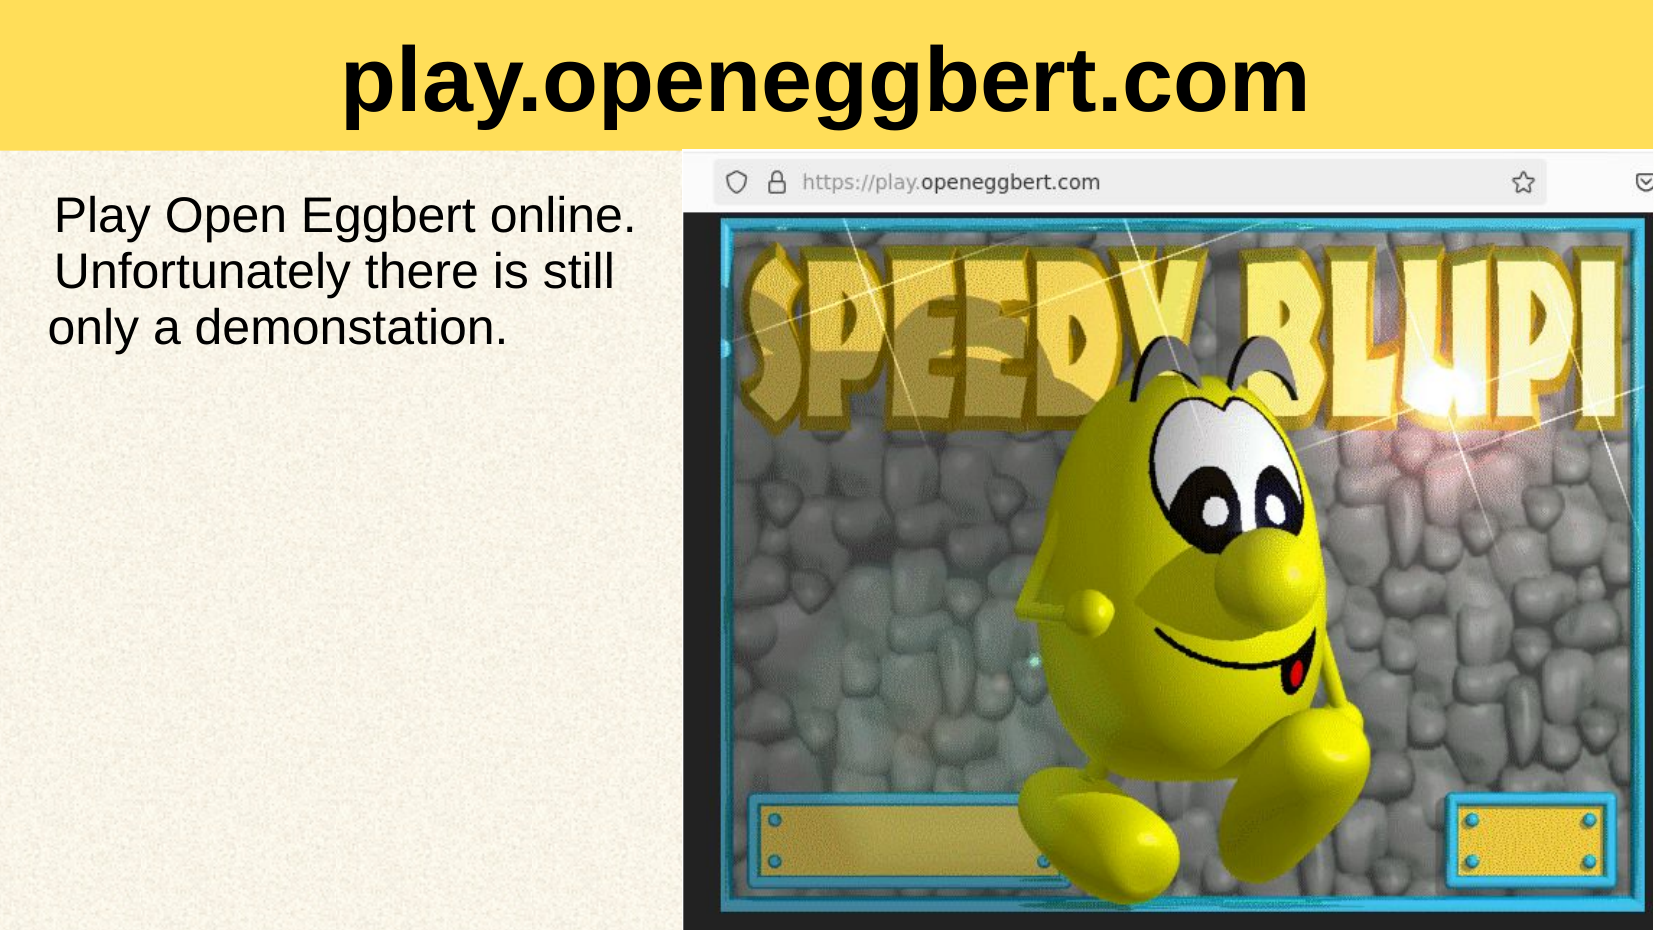

# play.openeggbert.com
Play Open Eggbert online.
Unfortunately there is still only a demonstation.
24